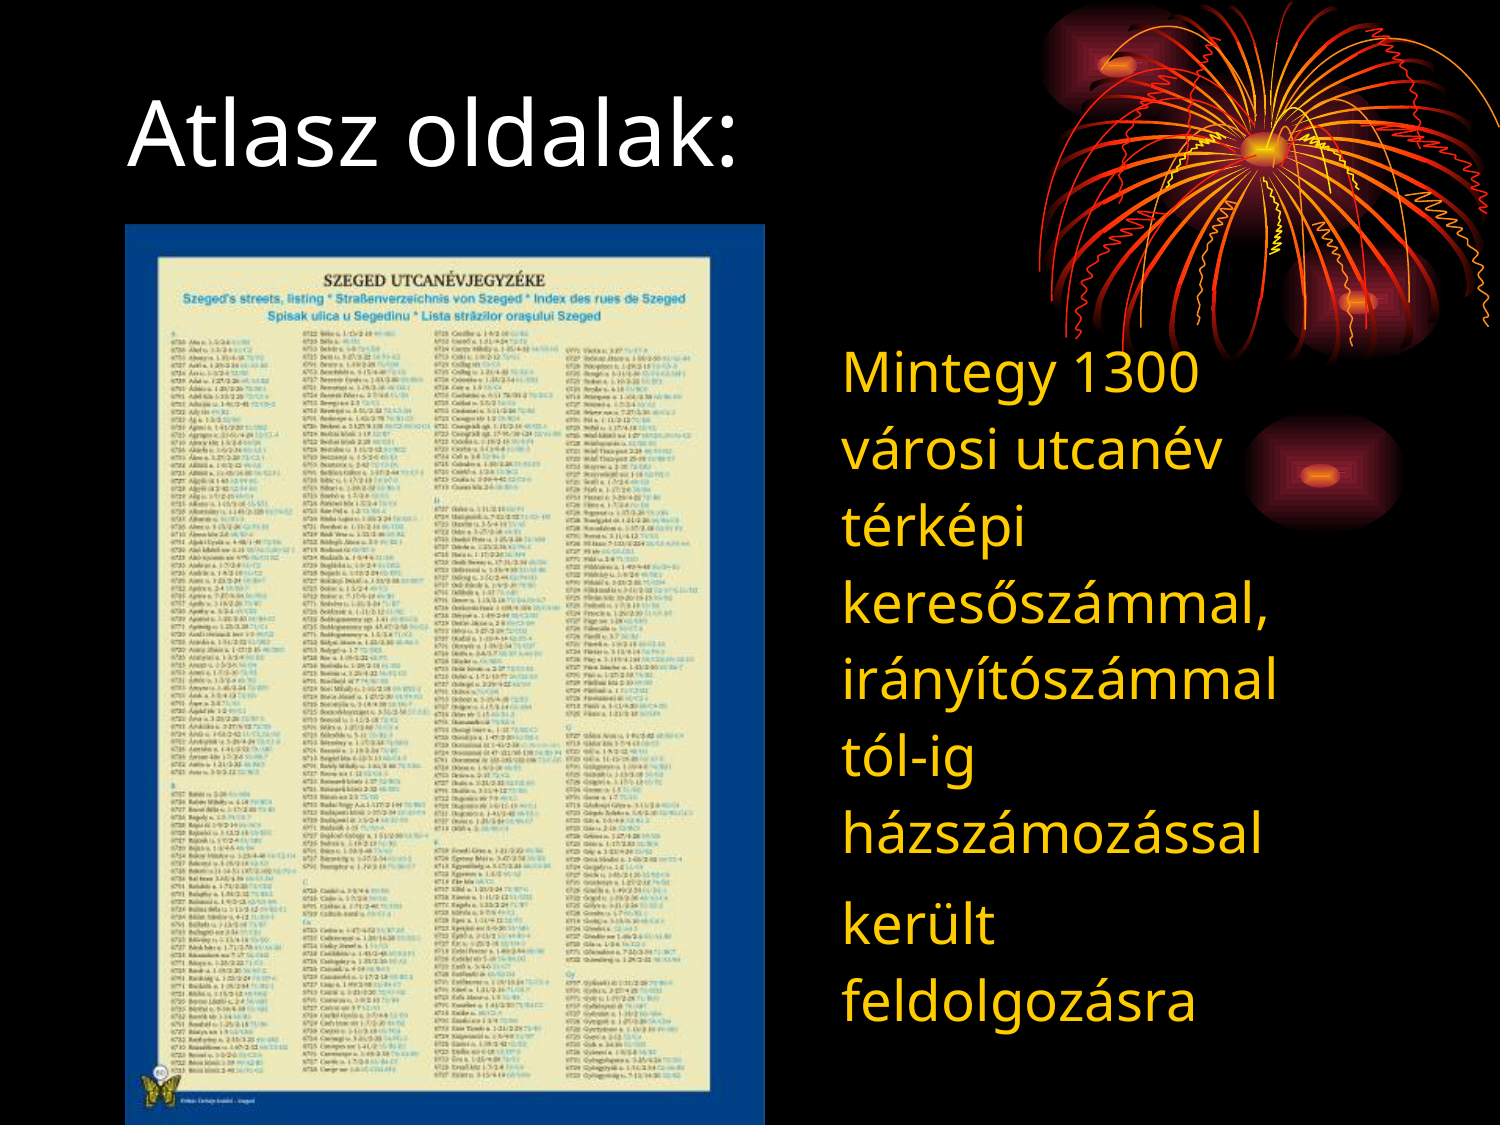

# Atlasz oldalak:
Mintegy 1300 városi utcanév térképi keresőszámmal, irányítószámmal tól-ig házszámozással
került feldolgozásra